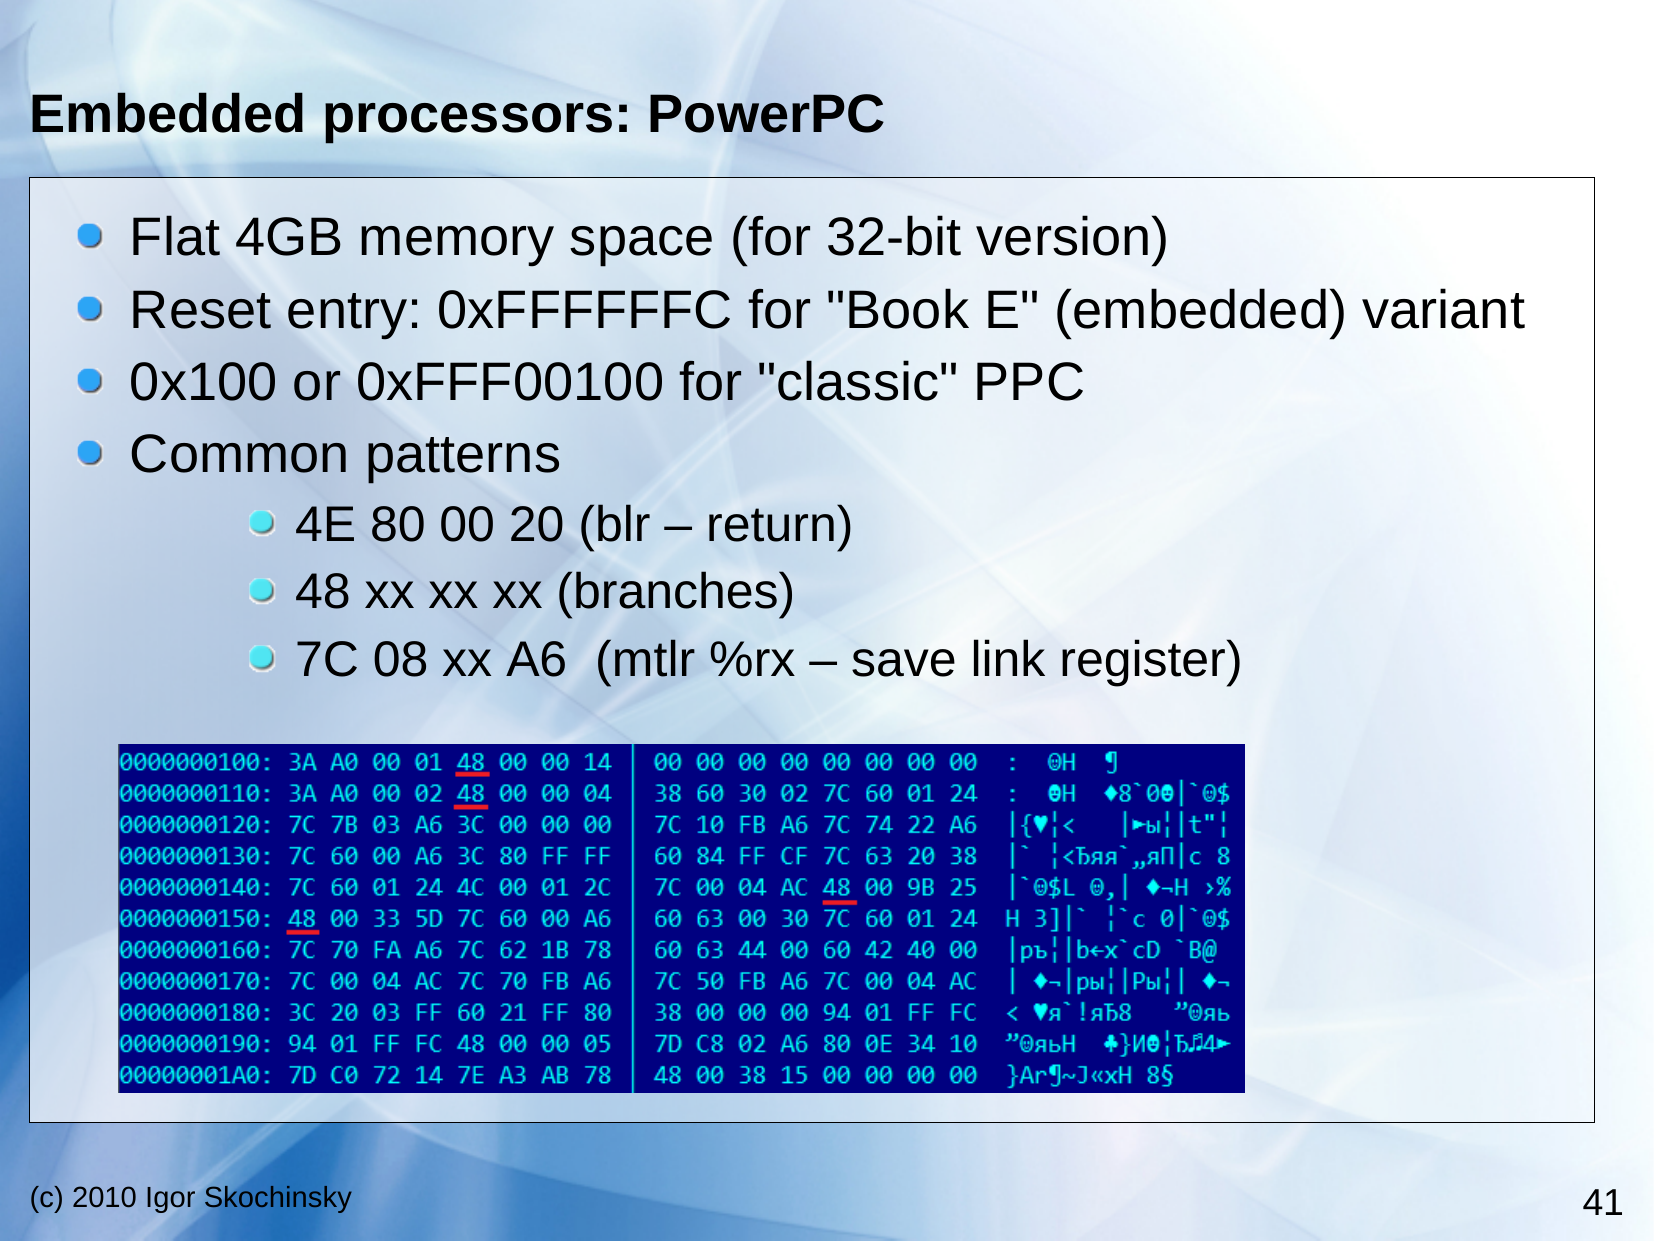

# Embedded processors: PowerPC
Flat 4GB memory space (for 32-bit version)
Reset entry: 0xFFFFFFC for "Book E" (embedded) variant
0x100 or 0xFFF00100 for "classic" PPC
Common patterns
4E 80 00 20 (blr – return)
48 xx xx xx (branches)
7C 08 xx A6 (mtlr %rx – save link register)
(c) 2010 Igor Skochinsky
41